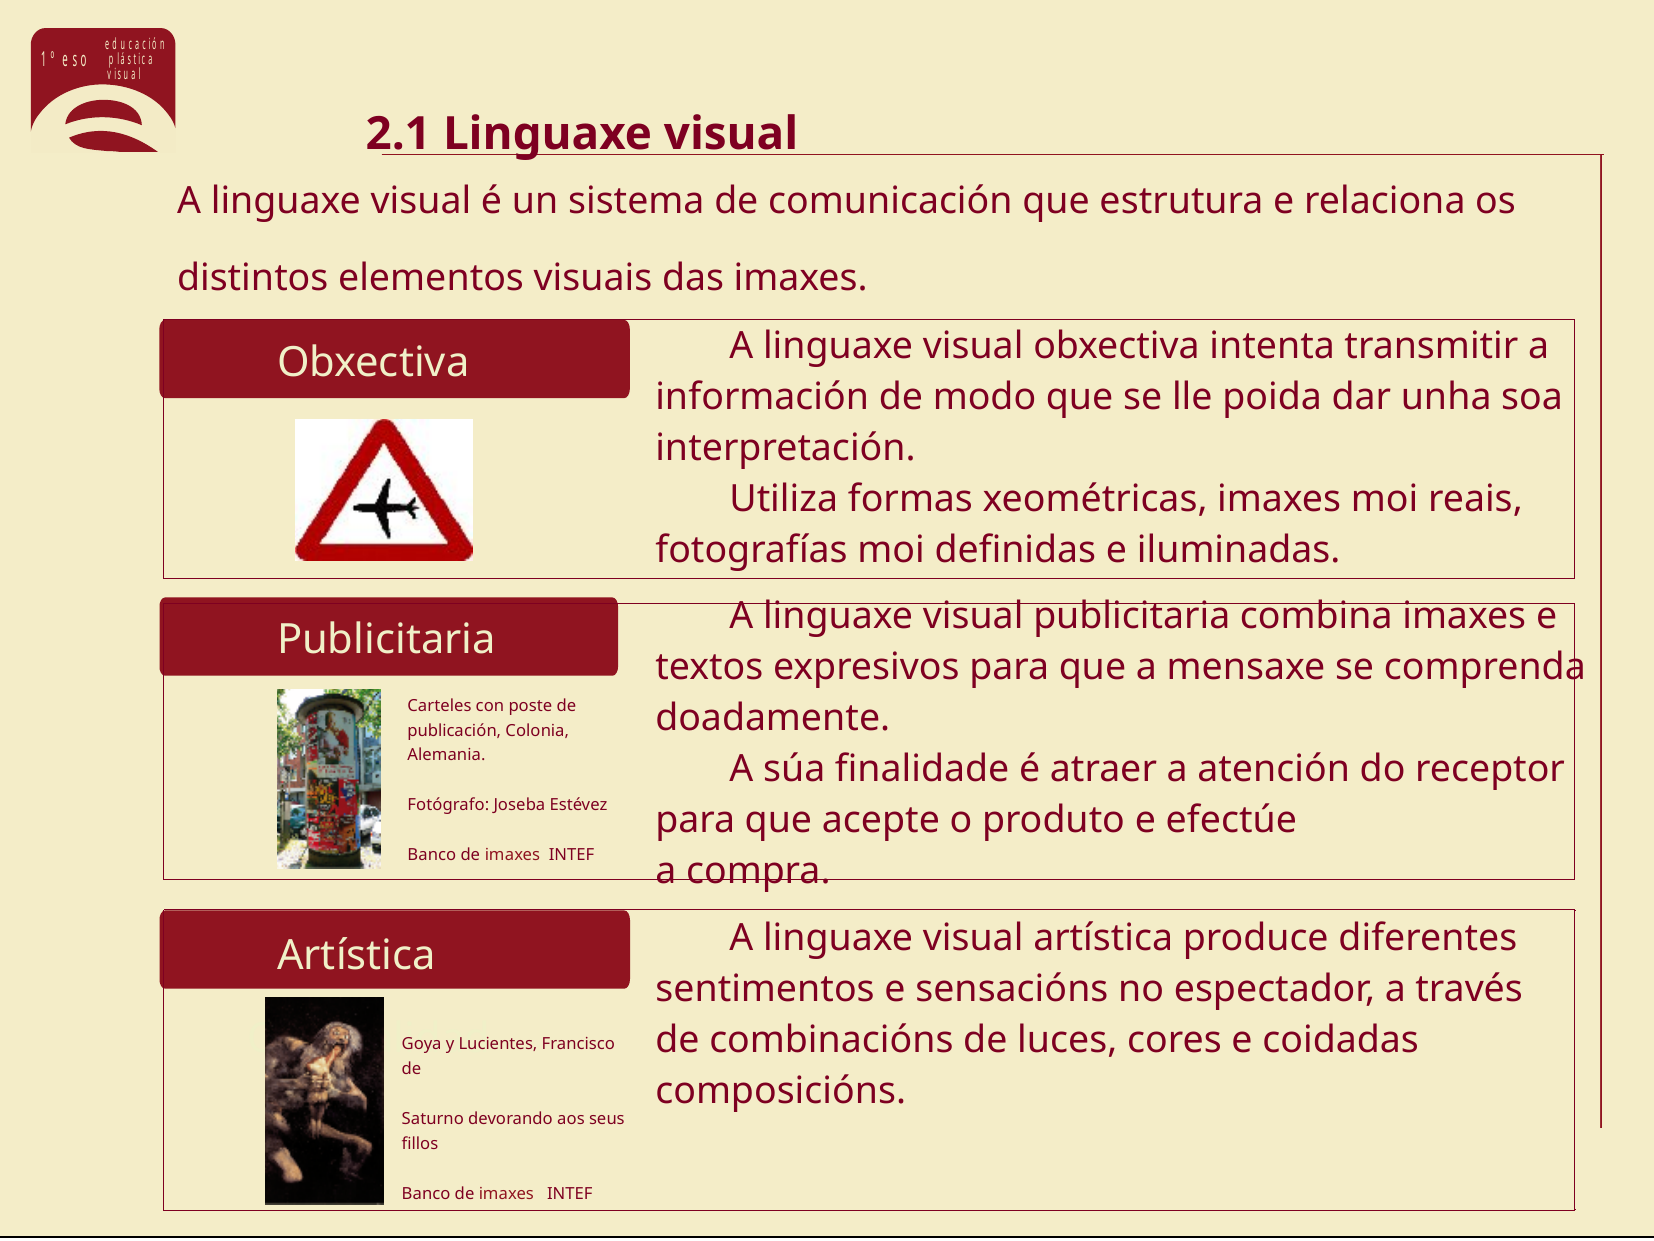

2.1 Linguaxe visual
A linguaxe visual é un sistema de comunicación que estrutura e relaciona os distintos elementos visuais das imaxes.
#
	A linguaxe visual obxectiva intenta transmitir a información de modo que se lle poida dar unha soa interpretación.
	Utiliza formas xeométricas, imaxes moi reais, fotografías moi definidas e iluminadas.
	Obxectiva
	A linguaxe visual publicitaria combina imaxes e textos expresivos para que a mensaxe se comprenda doadamente.
	A súa finalidade é atraer a atención do receptor para que acepte o produto e efectúe
a compra.
	Publicitaria
Carteles con poste de publicación, Colonia, Alemania.
Fotógrafo: Joseba Estévez
Banco de imaxes INTEF
	A linguaxe visual artística produce diferentes sentimentos e sensacións no espectador, a través de combinacións de luces, cores e coidadas composicións.
	Artística
	Originalidad
Goya y Lucientes, Francisco de
Saturno devorando aos seus fillos
Banco de imaxes INTEF